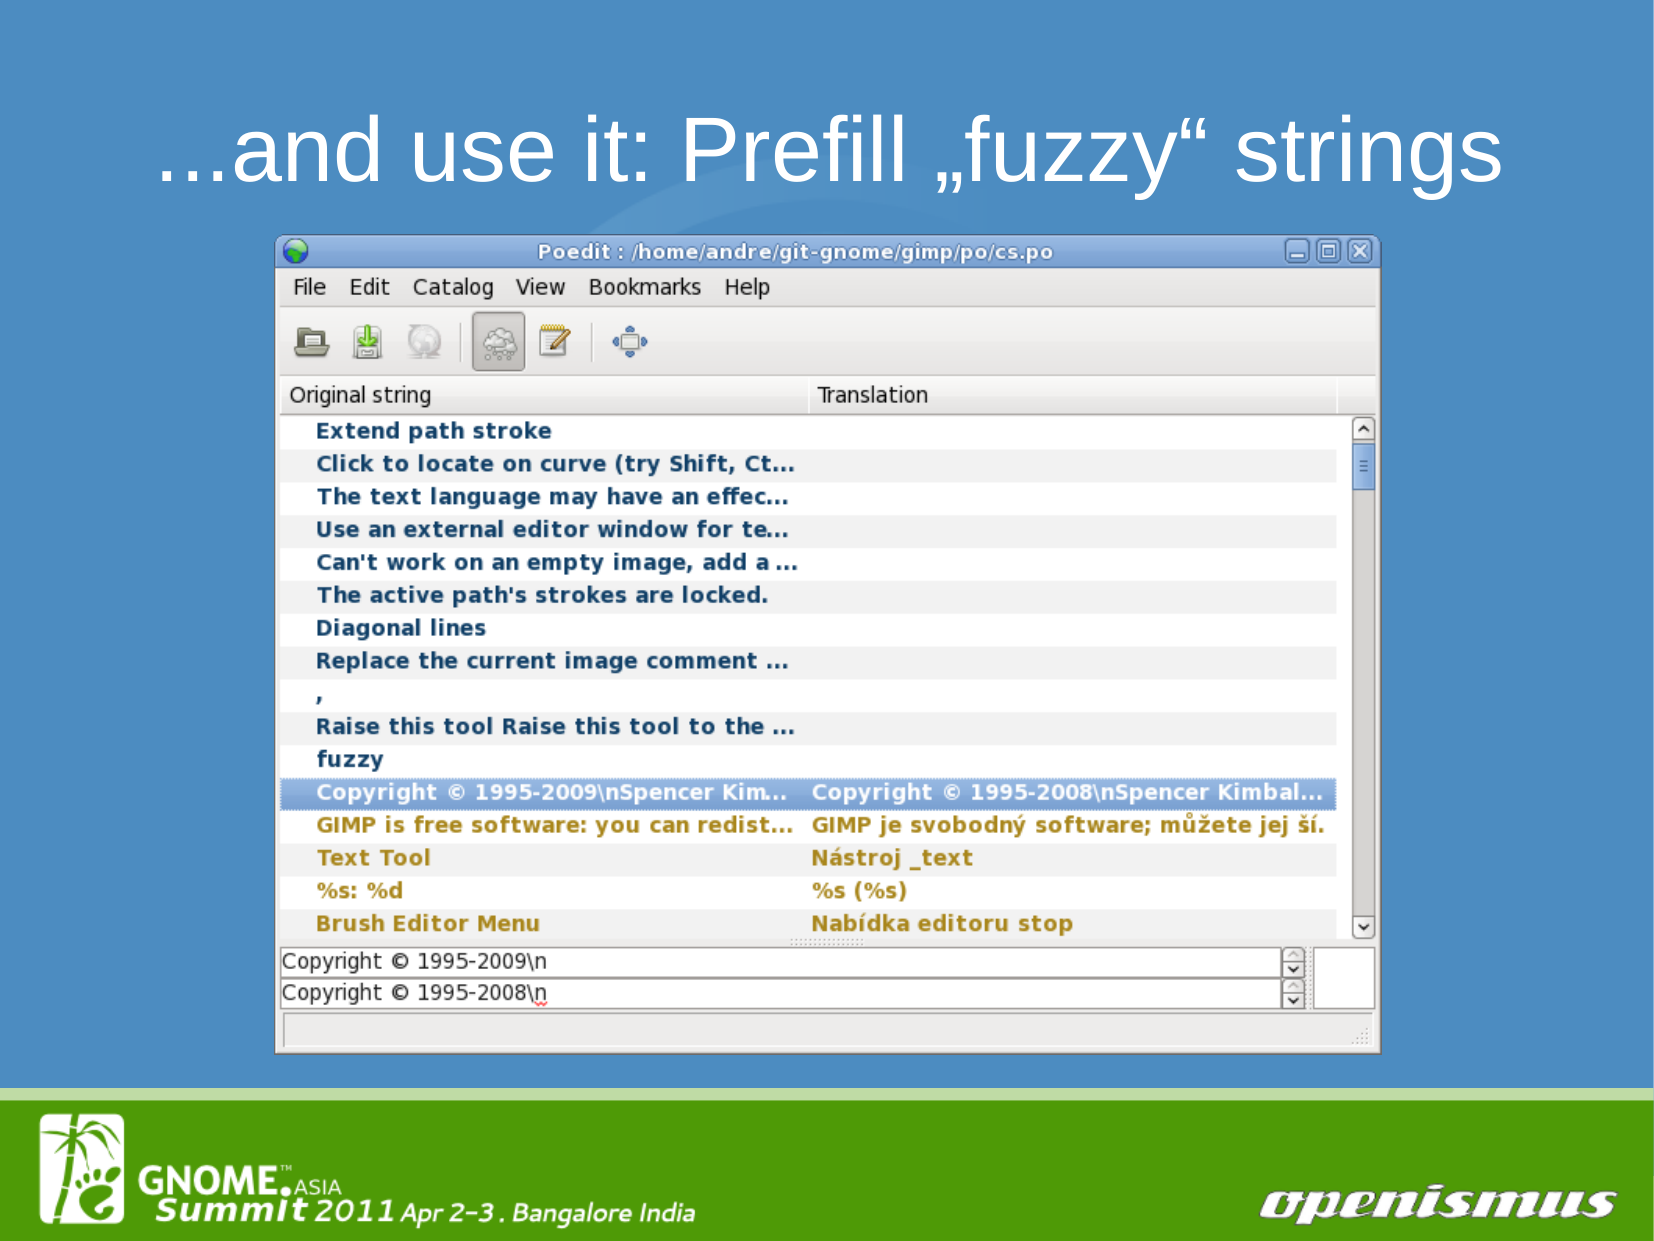

# ...and use it: Prefill „fuzzy“ strings